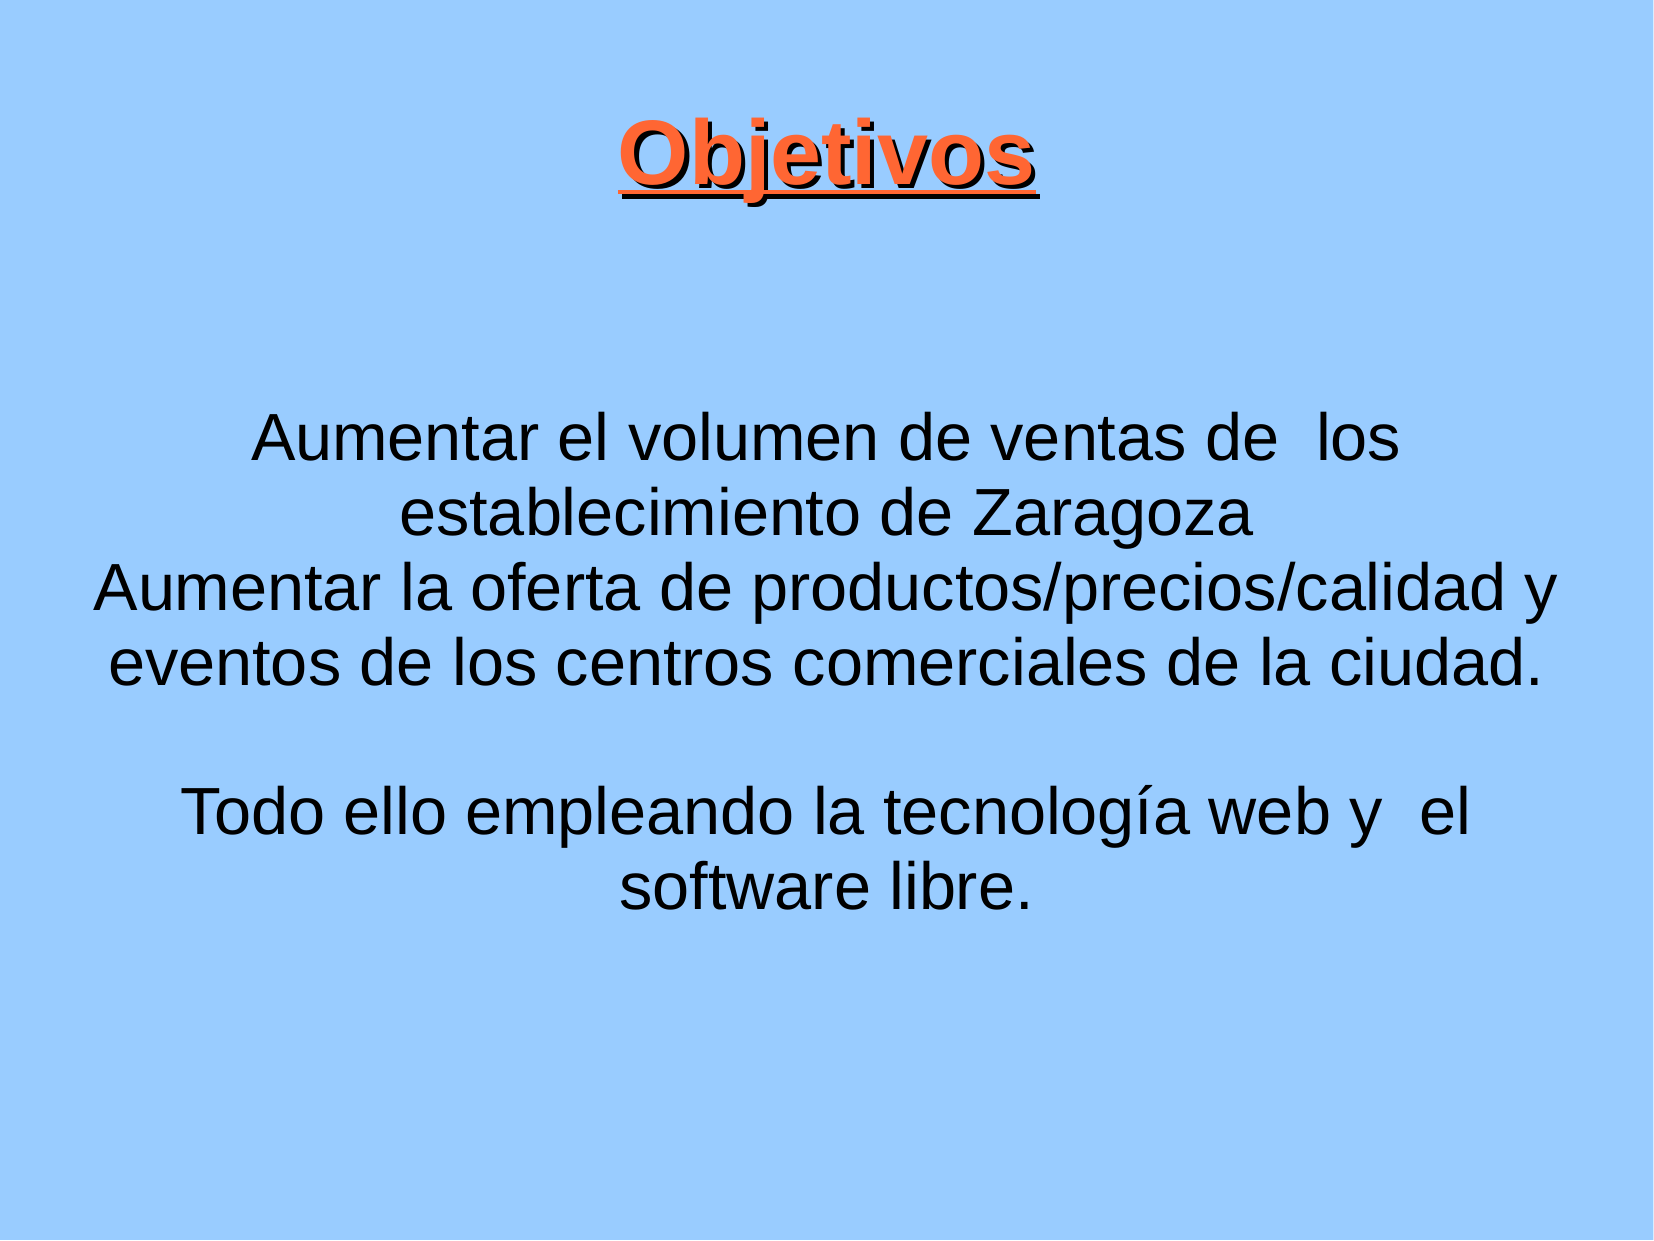

# Objetivos
Aumentar el volumen de ventas de los establecimiento de Zaragoza
Aumentar la oferta de productos/precios/calidad y eventos de los centros comerciales de la ciudad.
Todo ello empleando la tecnología web y el software libre.